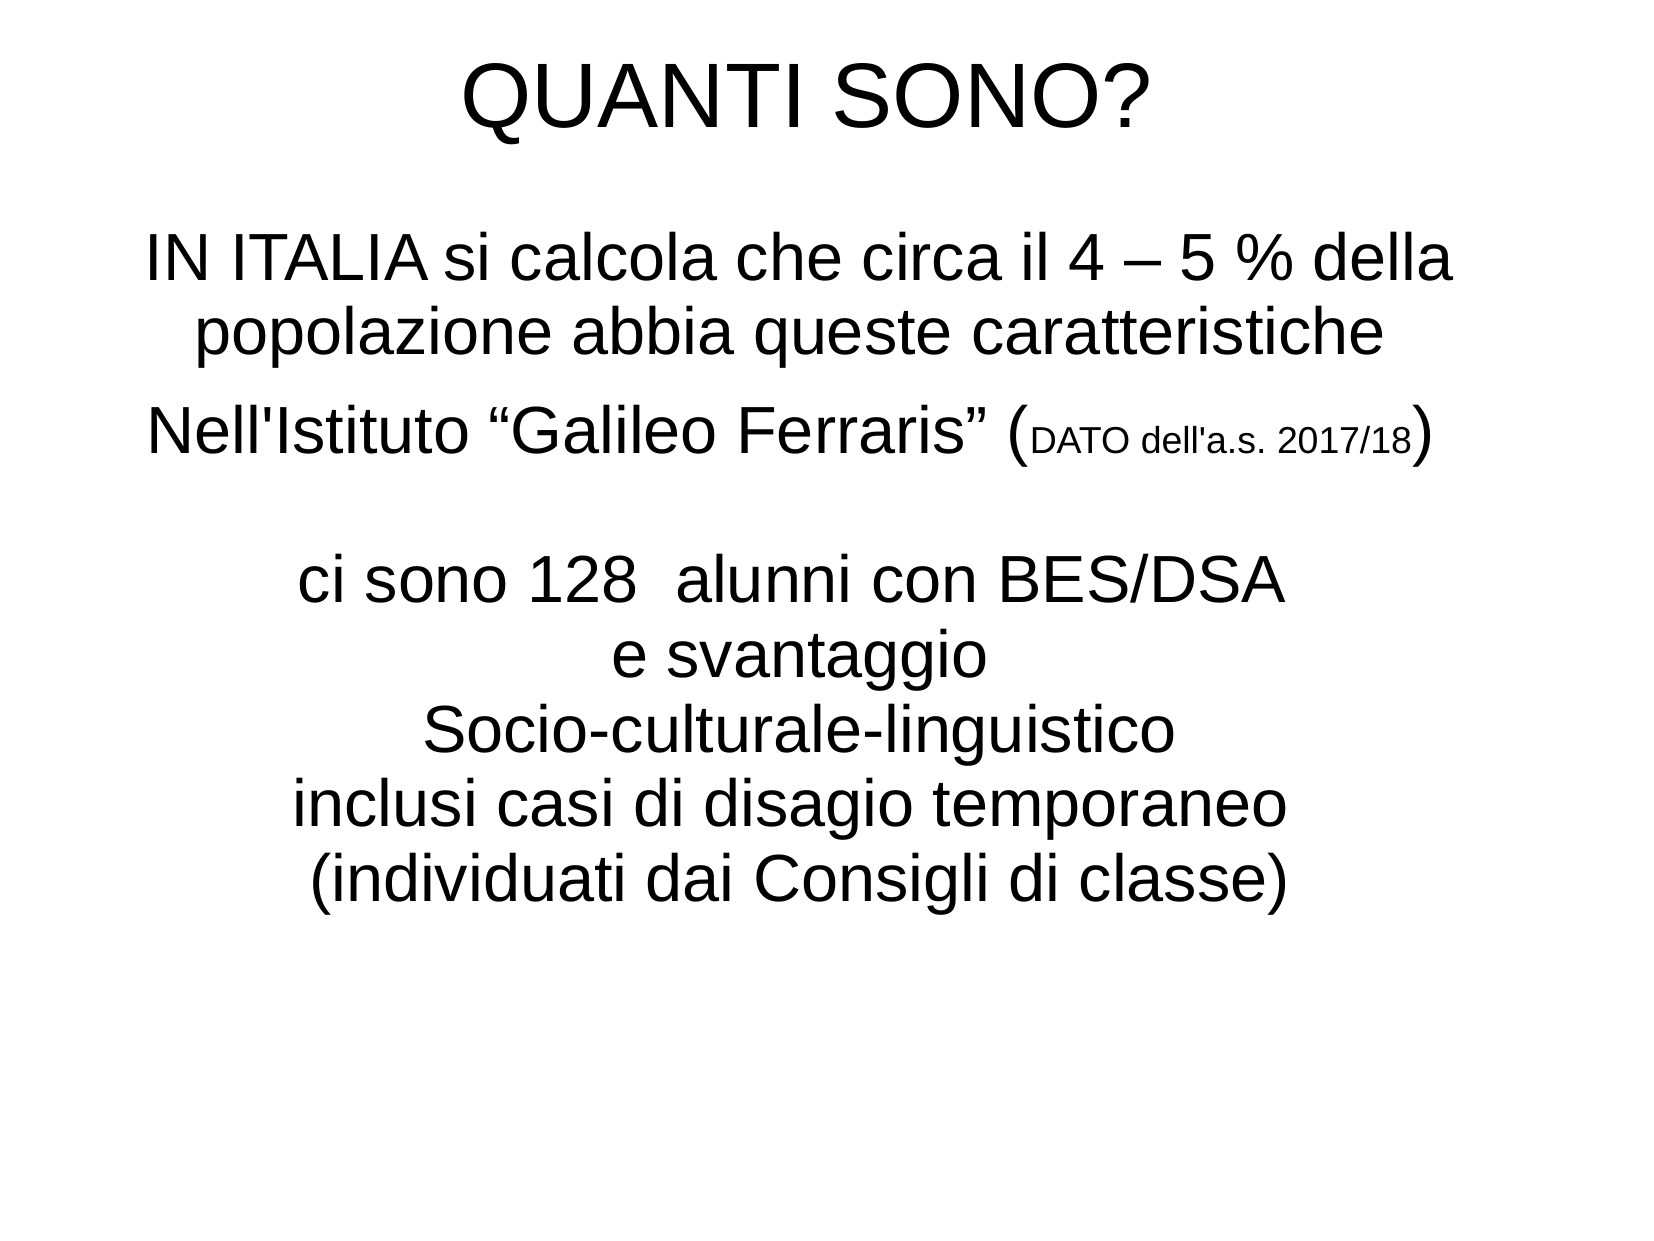

# QUANTI SONO?
IN ITALIA si calcola che circa il 4 – 5 % della popolazione abbia queste caratteristiche
Nell'Istituto “Galileo Ferraris” (DATO dell'a.s. 2017/18)
ci sono 128 alunni con BES/DSA
e svantaggio
Socio-culturale-linguistico
inclusi casi di disagio temporaneo
(individuati dai Consigli di classe)